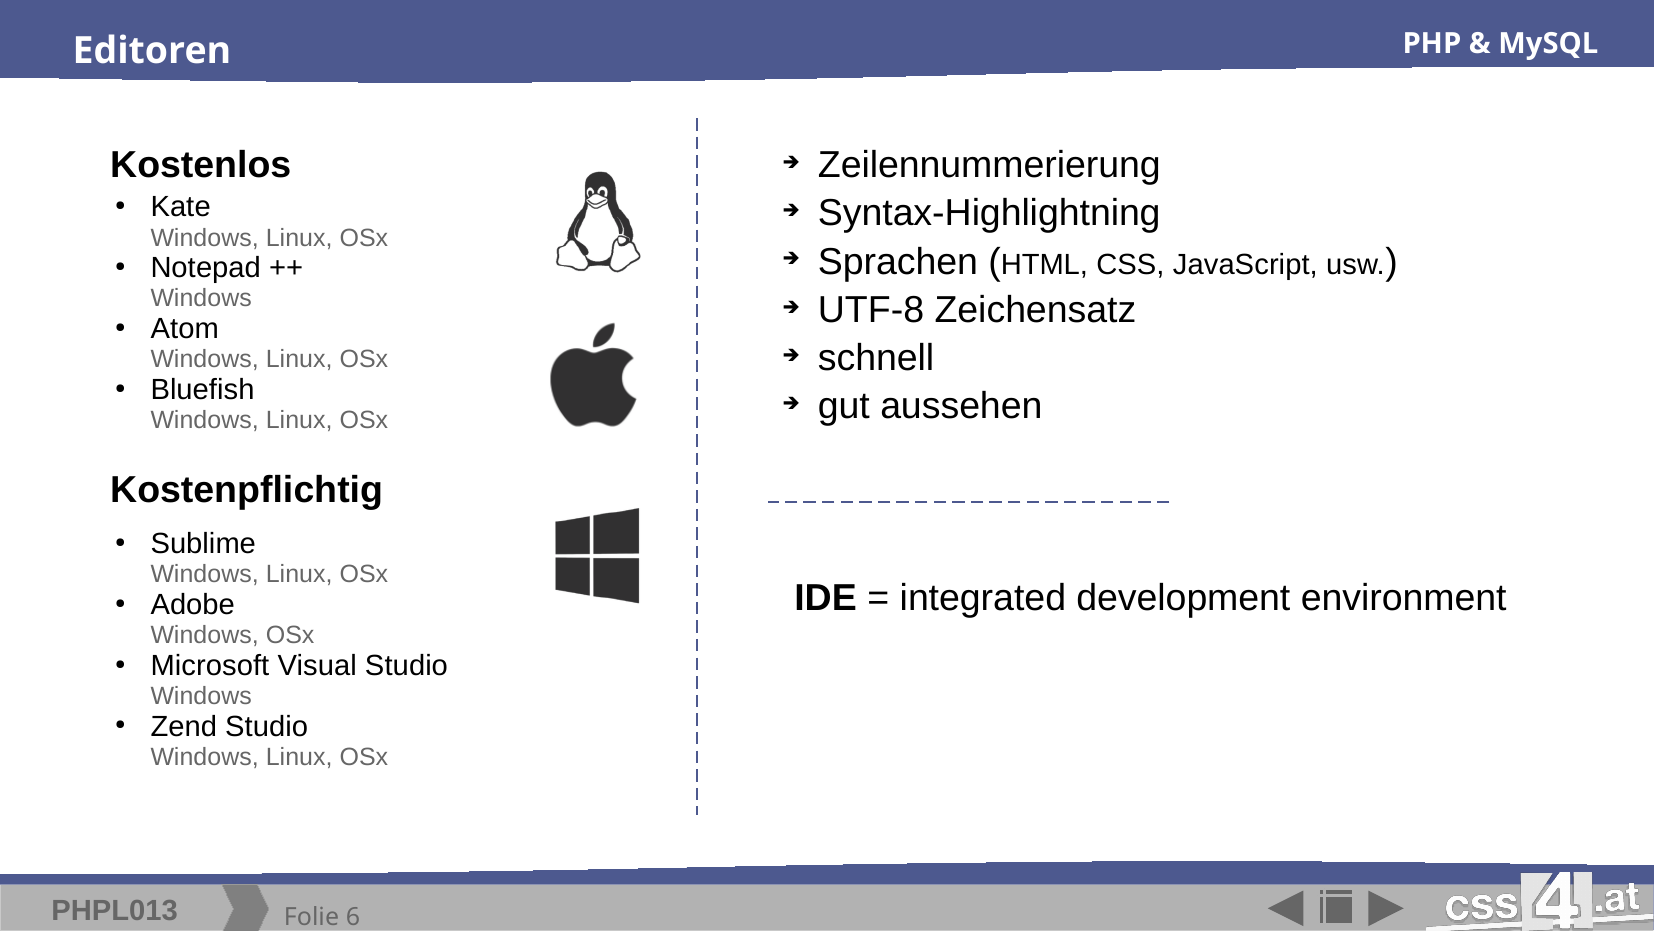

PHP & MySQL
Editoren
Zeilennummerierung
Syntax-Highlightning
Sprachen (HTML, CSS, JavaScript, usw.)
UTF-8 Zeichensatz
schnell
gut aussehen
Kostenlos
Kate
Windows, Linux, OSx
Notepad ++
Windows
Atom
Windows, Linux, OSx
Bluefish
Windows, Linux, OSx
Kostenpflichtig
Sublime
Windows, Linux, OSx
Adobe
Windows, OSx
Microsoft Visual Studio
Windows
Zend Studio
Windows, Linux, OSx
IDE = integrated development environment
PHPL013
Folie